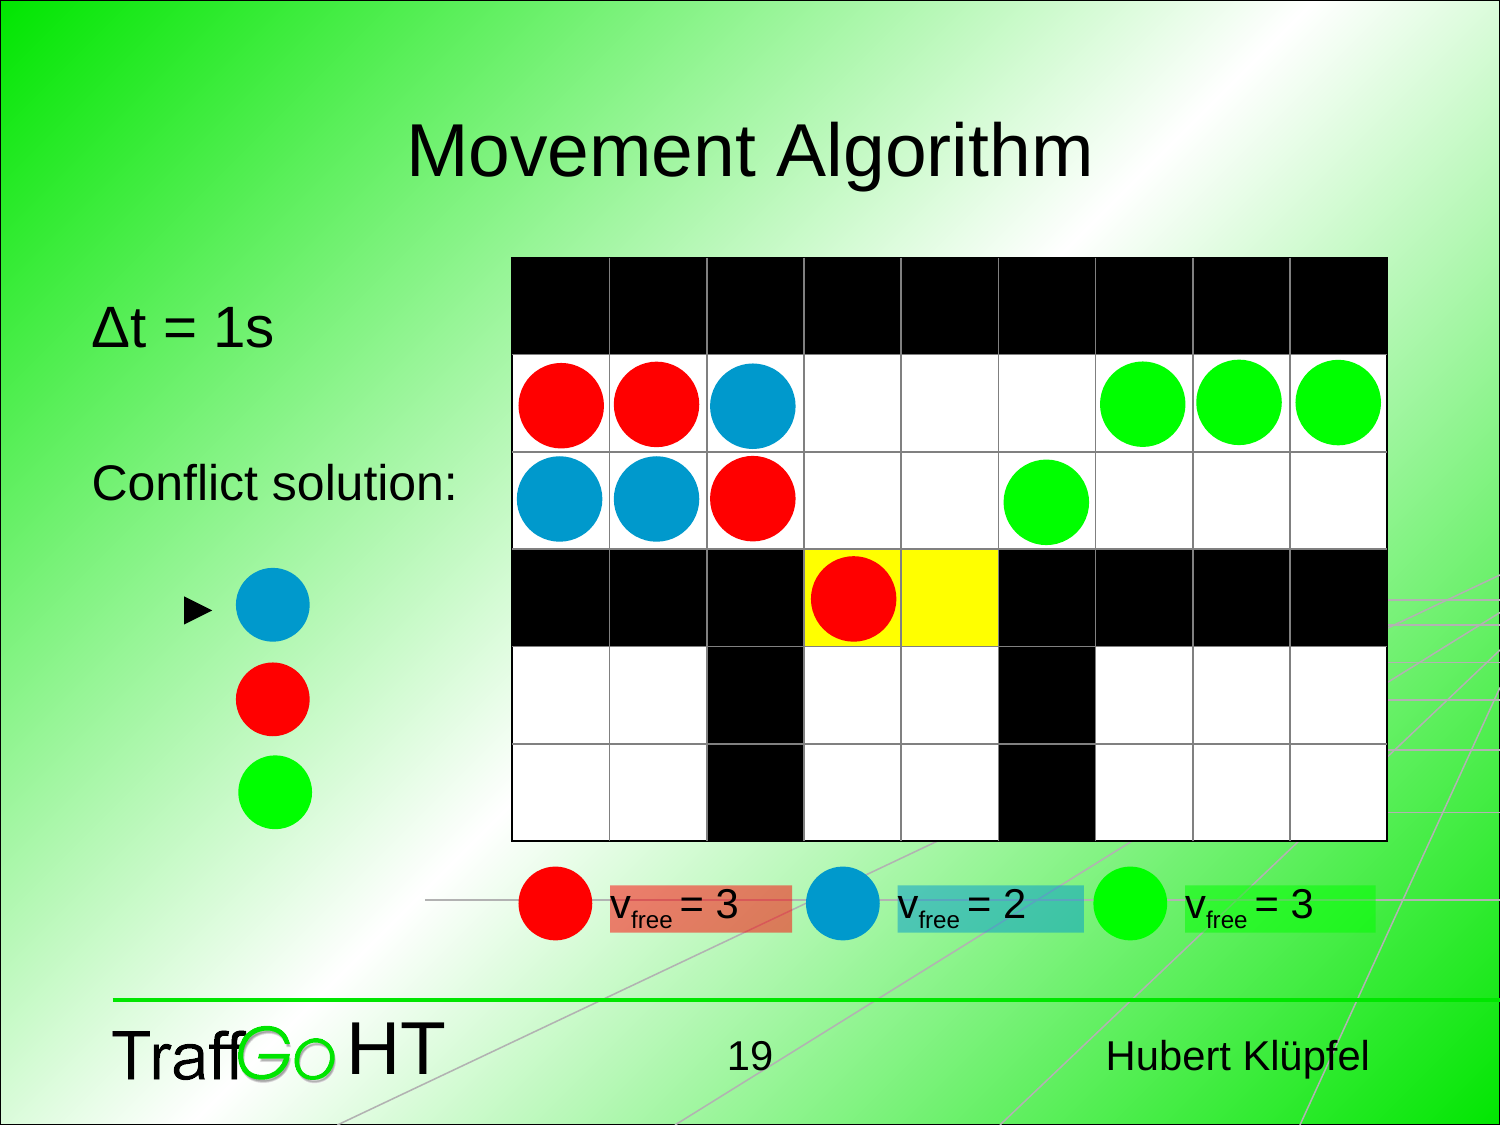

# Movement Algorithm
Δt = 1s
Conflict solution:
vfree = 3
vfree = 2
vfree = 3